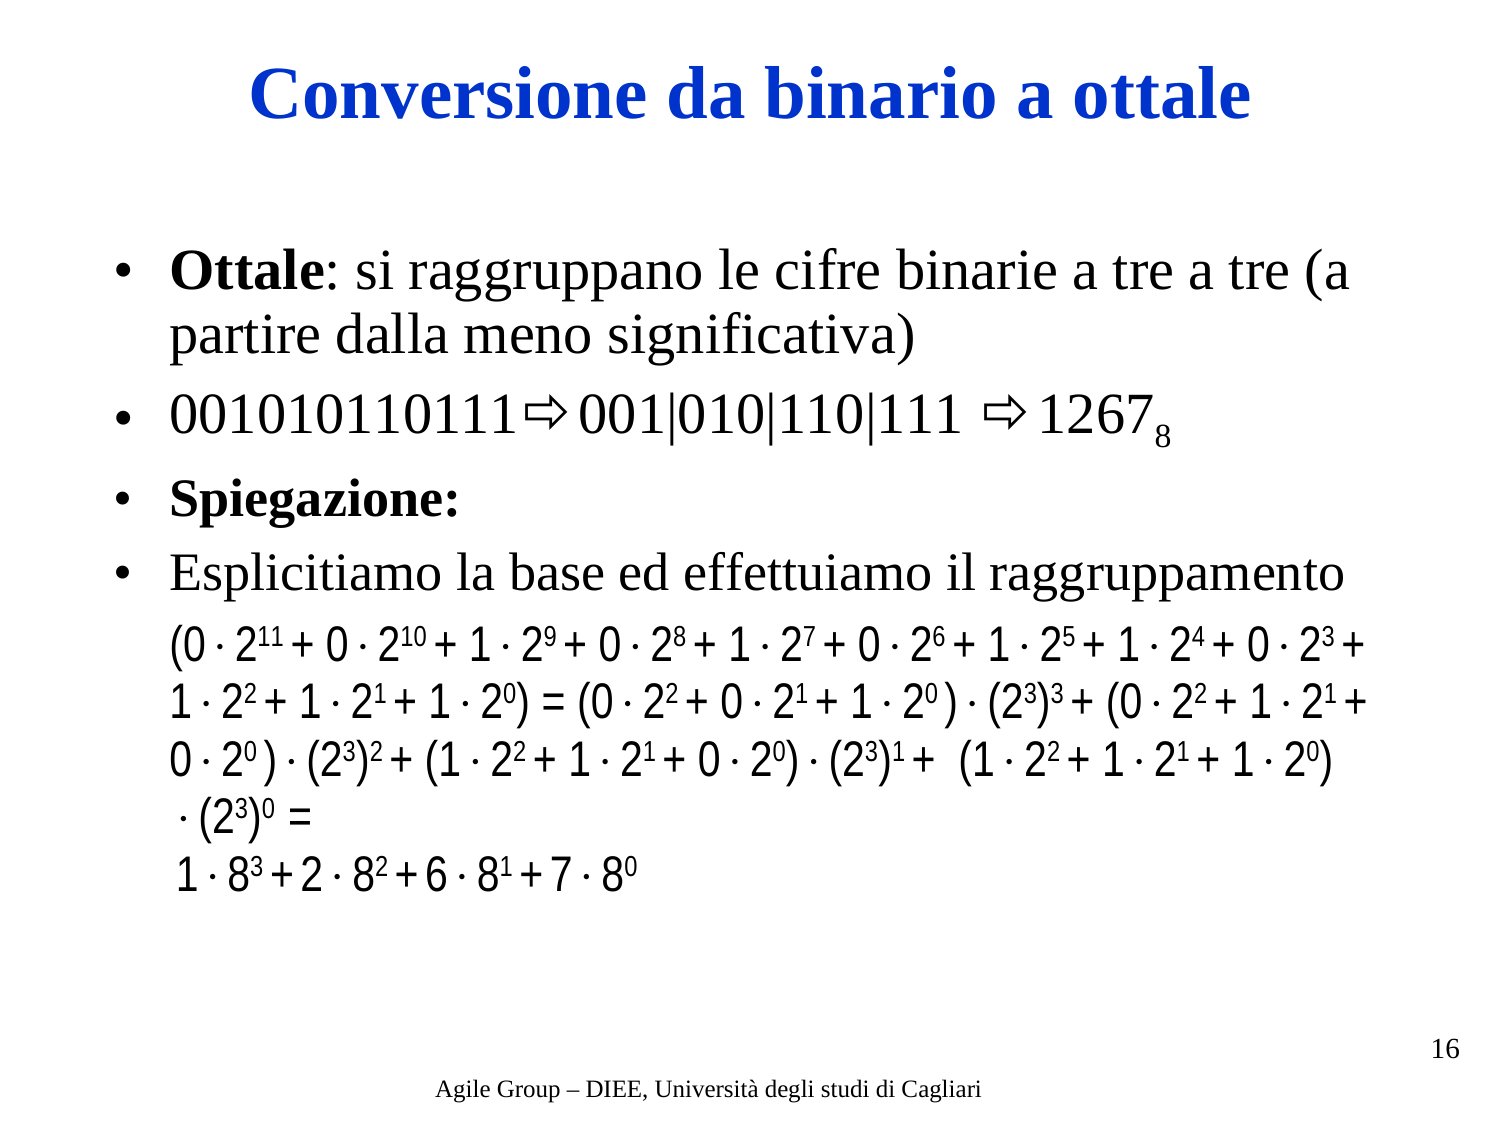

# Conversione da binario a ottale
Ottale: si raggruppano le cifre binarie a tre a tre (a partire dalla meno significativa)
001010110111001|010|110|111 12678
Spiegazione:
Esplicitiamo la base ed effettuiamo il raggruppamento
	(0211 + 0210 + 129 + 028 + 127 + 026 + 125 + 124 + 023 + 122 + 121 + 120) = (022 + 021 + 120 )(23)3 + (022 + 121 + 020 )(23)2 + (122 + 121 + 020)(23)1 + (122 + 121 + 120) (23)0 =
 183 + 282 + 681 + 780
16